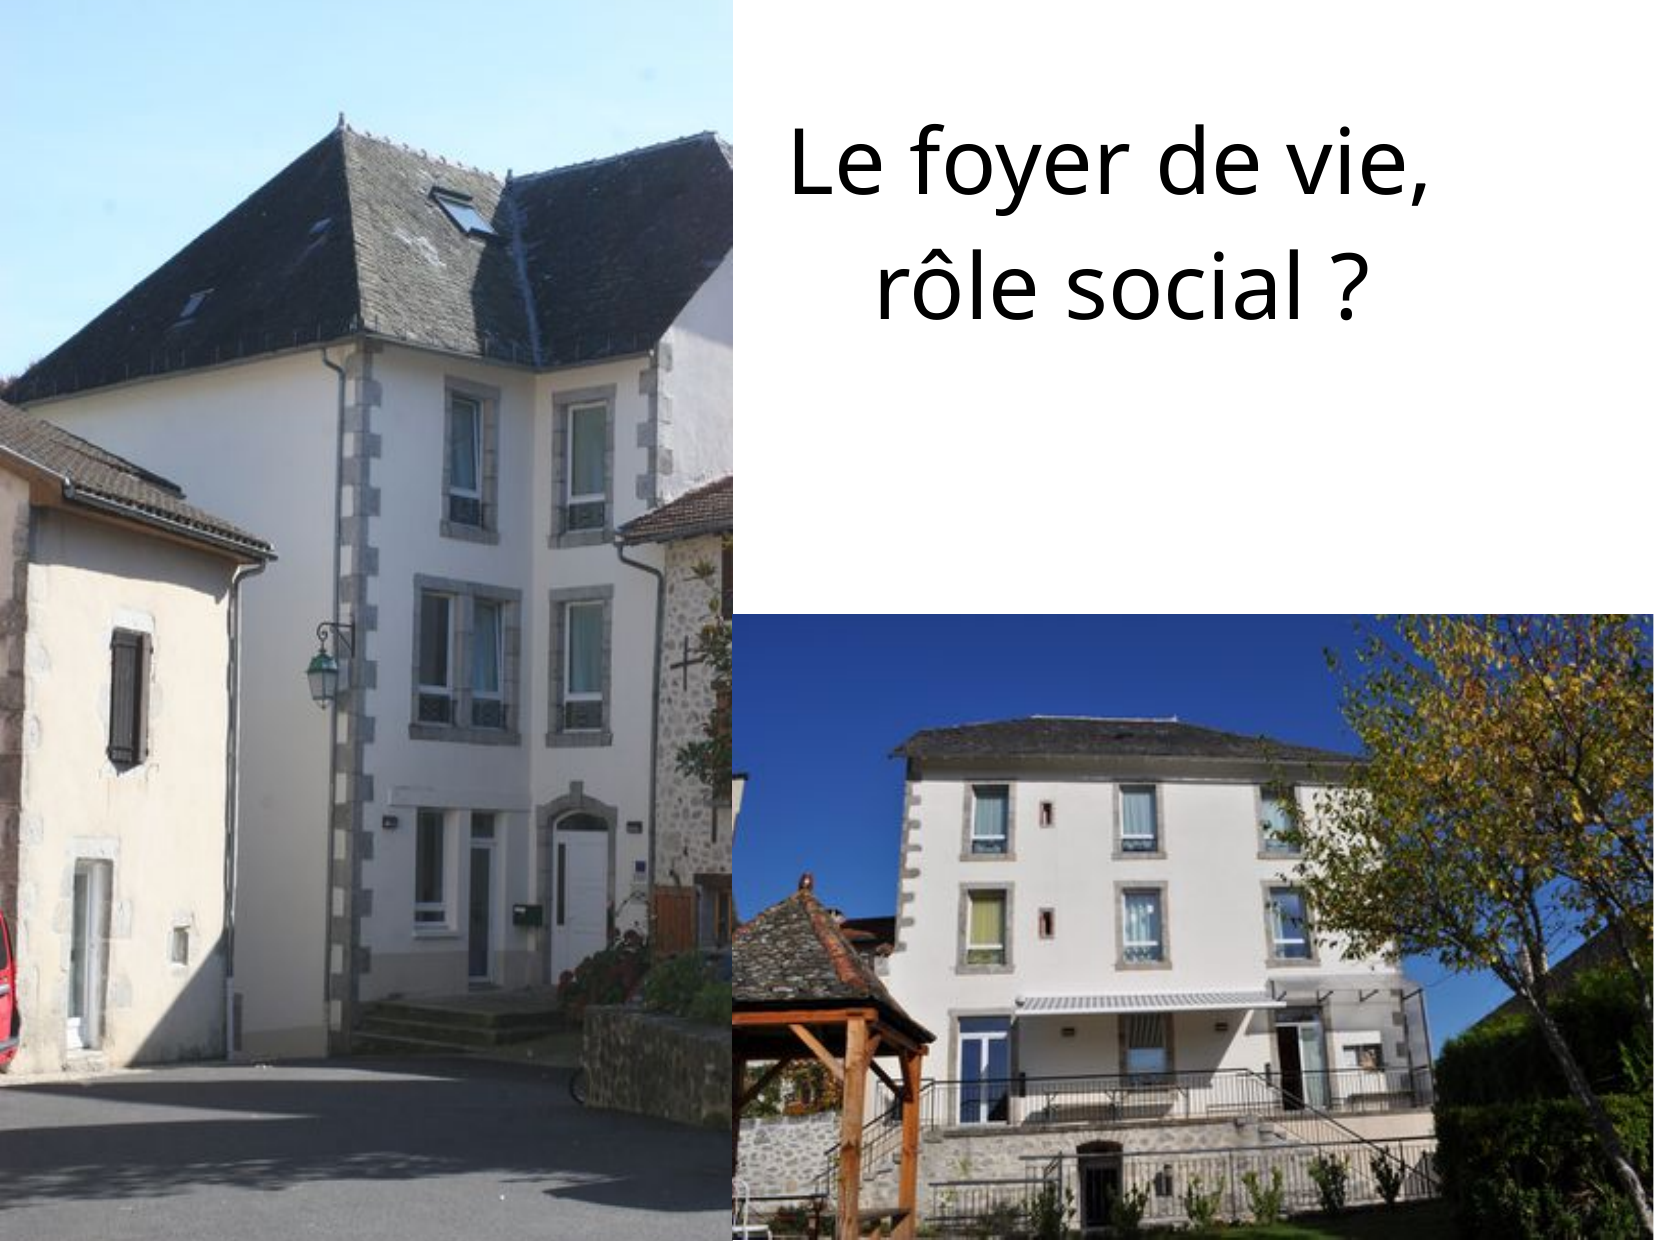

# Le foyer de vie, rôle social ?